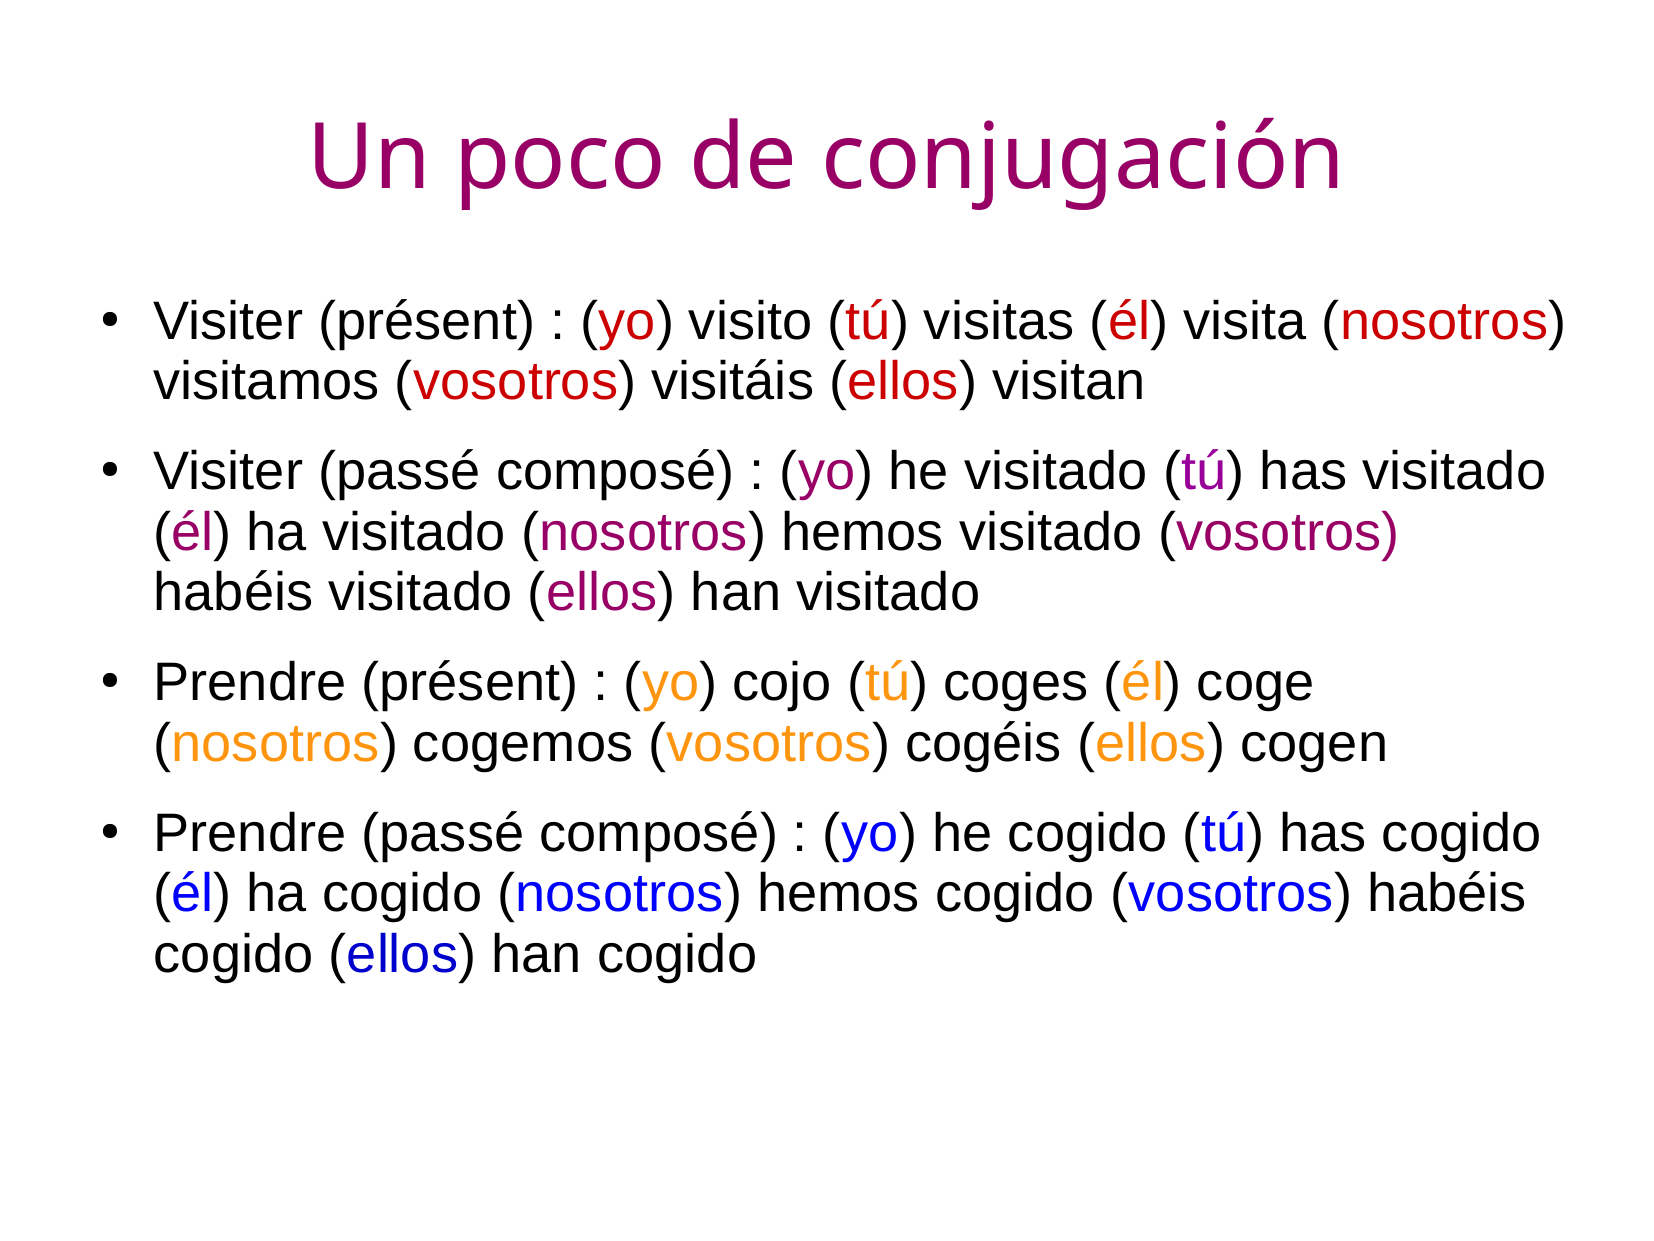

# Un poco de conjugación
Visiter (présent) : (yo) visito (tú) visitas (él) visita (nosotros) visitamos (vosotros) visitáis (ellos) visitan
Visiter (passé composé) : (yo) he visitado (tú) has visitado (él) ha visitado (nosotros) hemos visitado (vosotros) habéis visitado (ellos) han visitado
Prendre (présent) : (yo) cojo (tú) coges (él) coge (nosotros) cogemos (vosotros) cogéis (ellos) cogen
Prendre (passé composé) : (yo) he cogido (tú) has cogido (él) ha cogido (nosotros) hemos cogido (vosotros) habéis cogido (ellos) han cogido